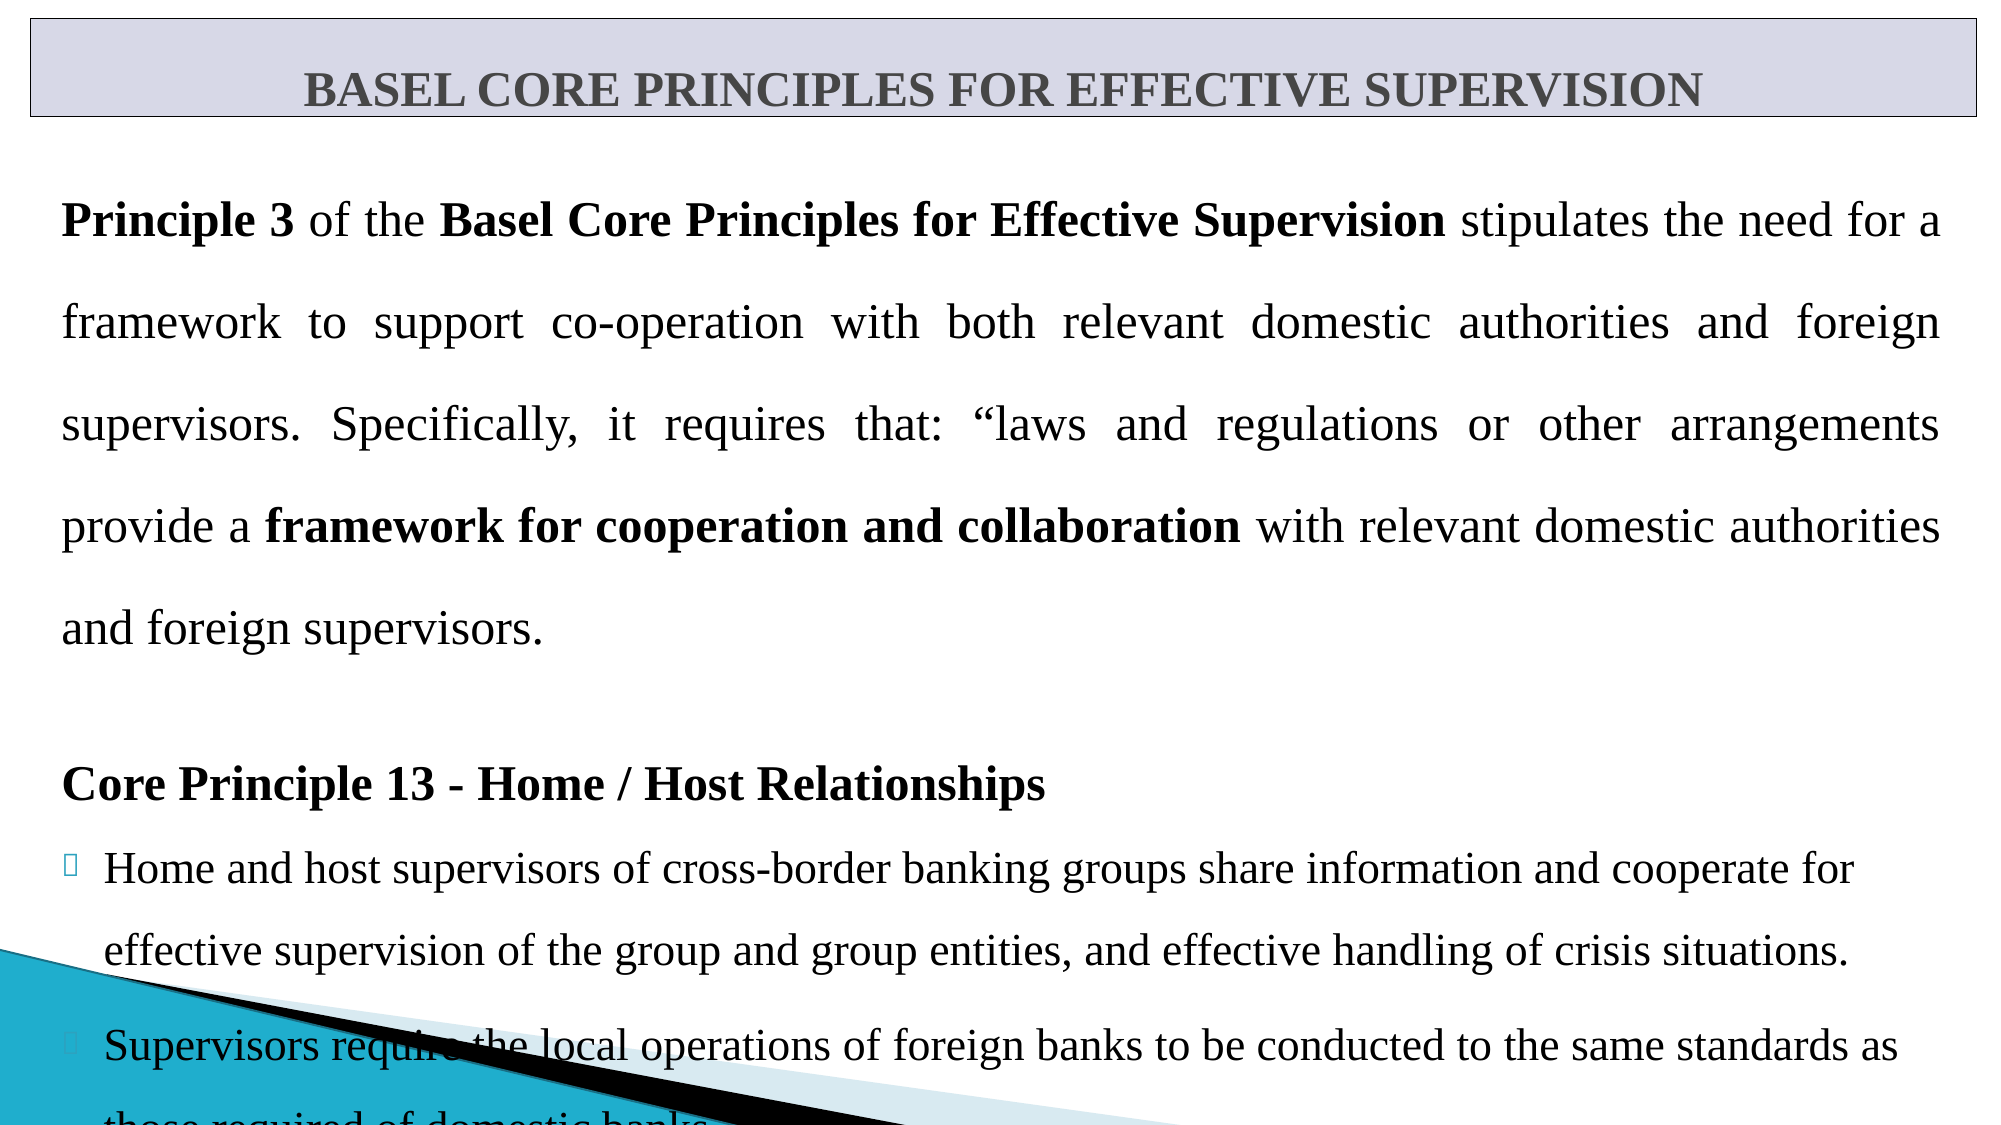

BASEL CORE PRINCIPLES FOR EFFECTIVE SUPERVISION
# Principle 3 of the Basel Core Principles for Effective Supervision stipulates the need for a framework to support co-operation with both relevant domestic authorities and foreign supervisors. Specifically, it requires that: “laws and regulations or other arrangements provide a framework for cooperation and collaboration with relevant domestic authorities and foreign supervisors.
Core Principle 13 - Home / Host Relationships
Home and host supervisors of cross-border banking groups share information and cooperate for effective supervision of the group and group entities, and effective handling of crisis situations.
Supervisors require the local operations of foreign banks to be conducted to the same standards as those required of domestic banks.
Provides guidance on information sharing, roles and responsibilities of home/host supervisors.
Type of information (reports, templates);
to whom (communication hierarchy);
how (formal vs informal channels); and
Frequency.